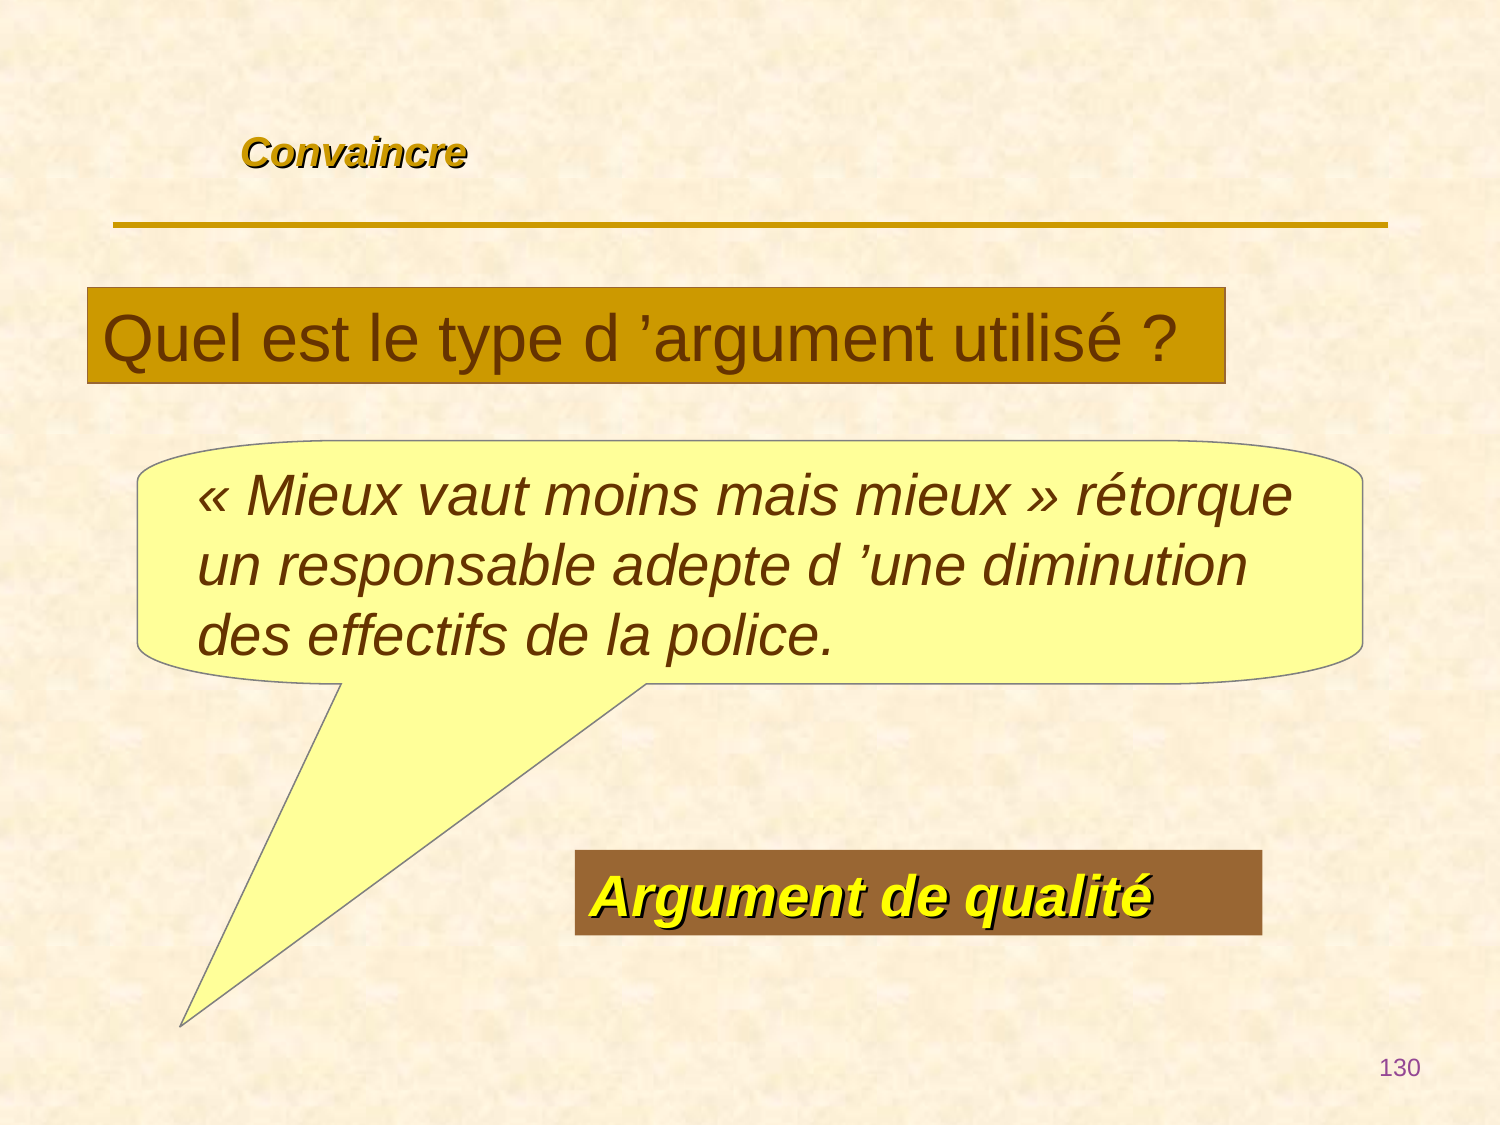

Convaincre
Quel est le type d ’argument utilisé ?
« Mieux vaut moins mais mieux » rétorque un responsable adepte d ’une diminution des effectifs de la police.
Argument de qualité
130